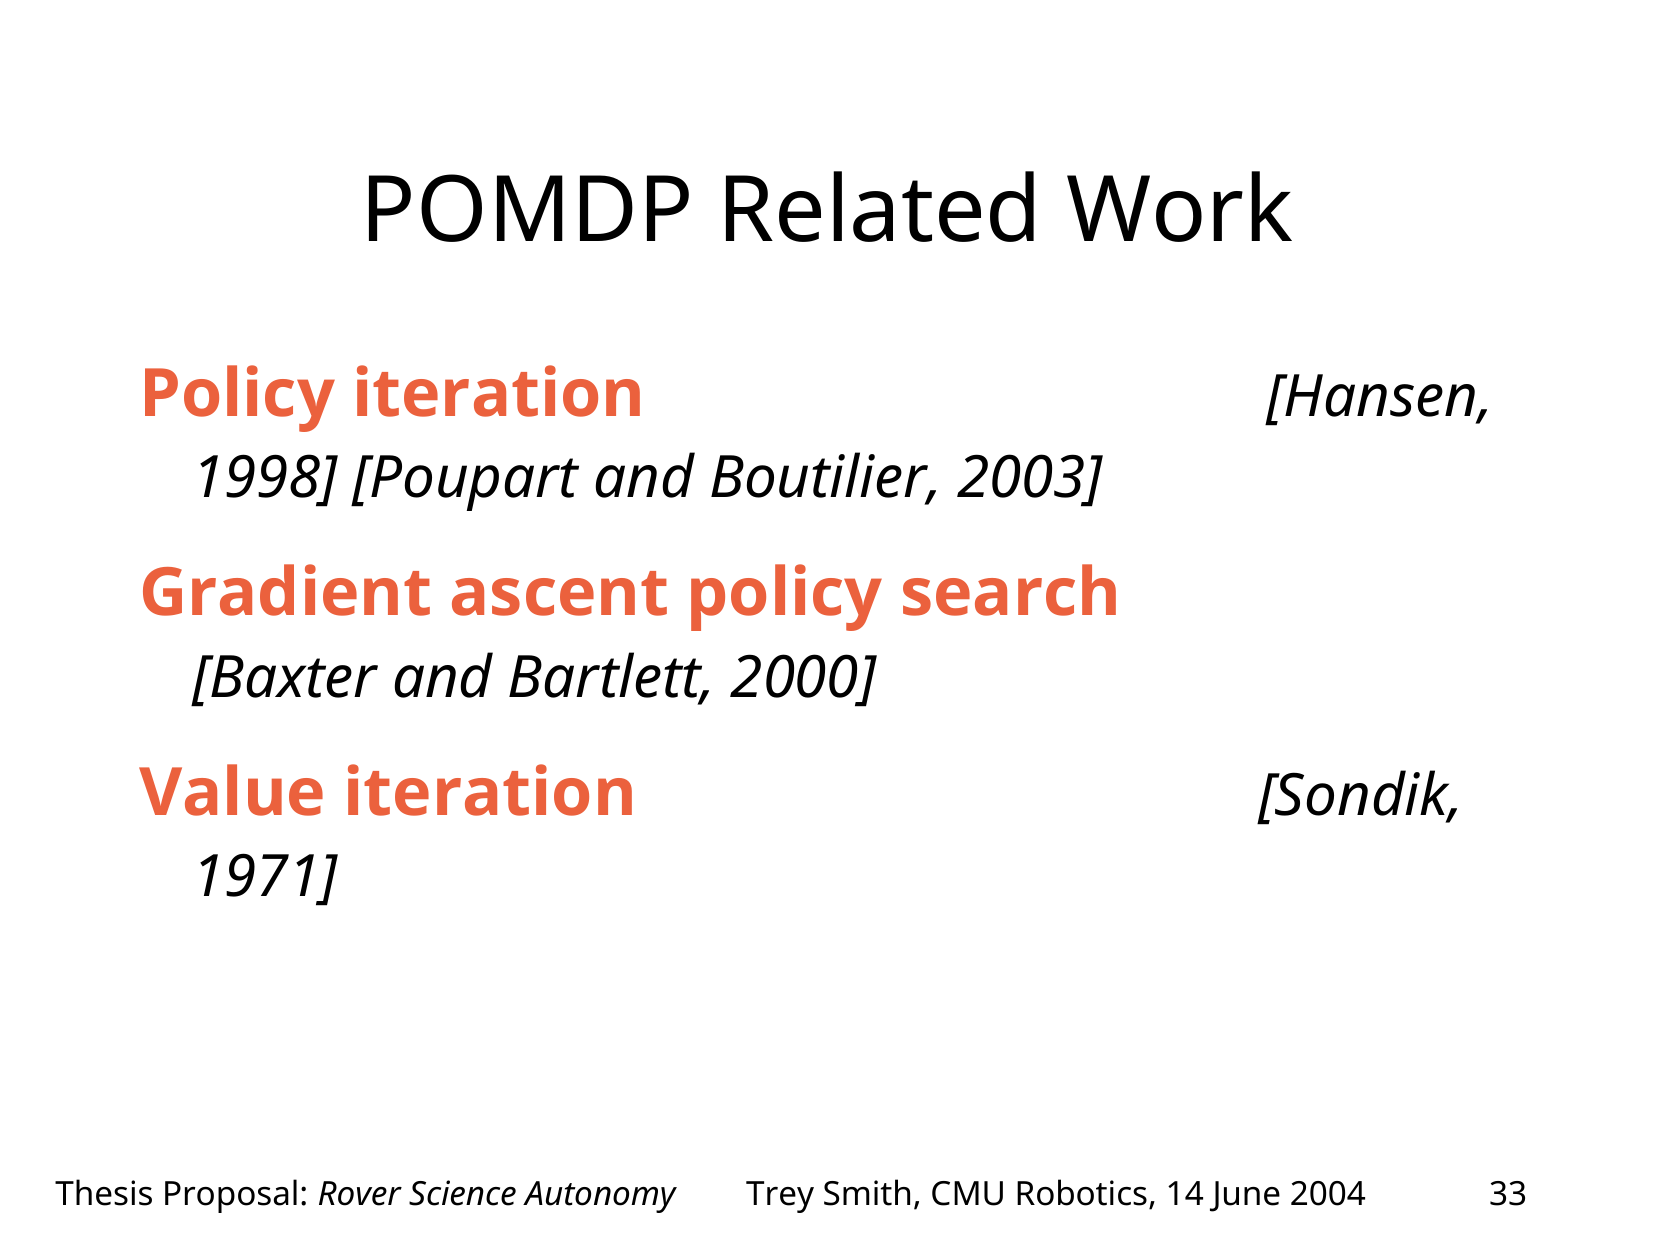

# POMDP Related Work
Policy iteration [Hansen, 1998] [Poupart and Boutilier, 2003]
Gradient ascent policy search [Baxter and Bartlett, 2000]
Value iteration [Sondik, 1971]